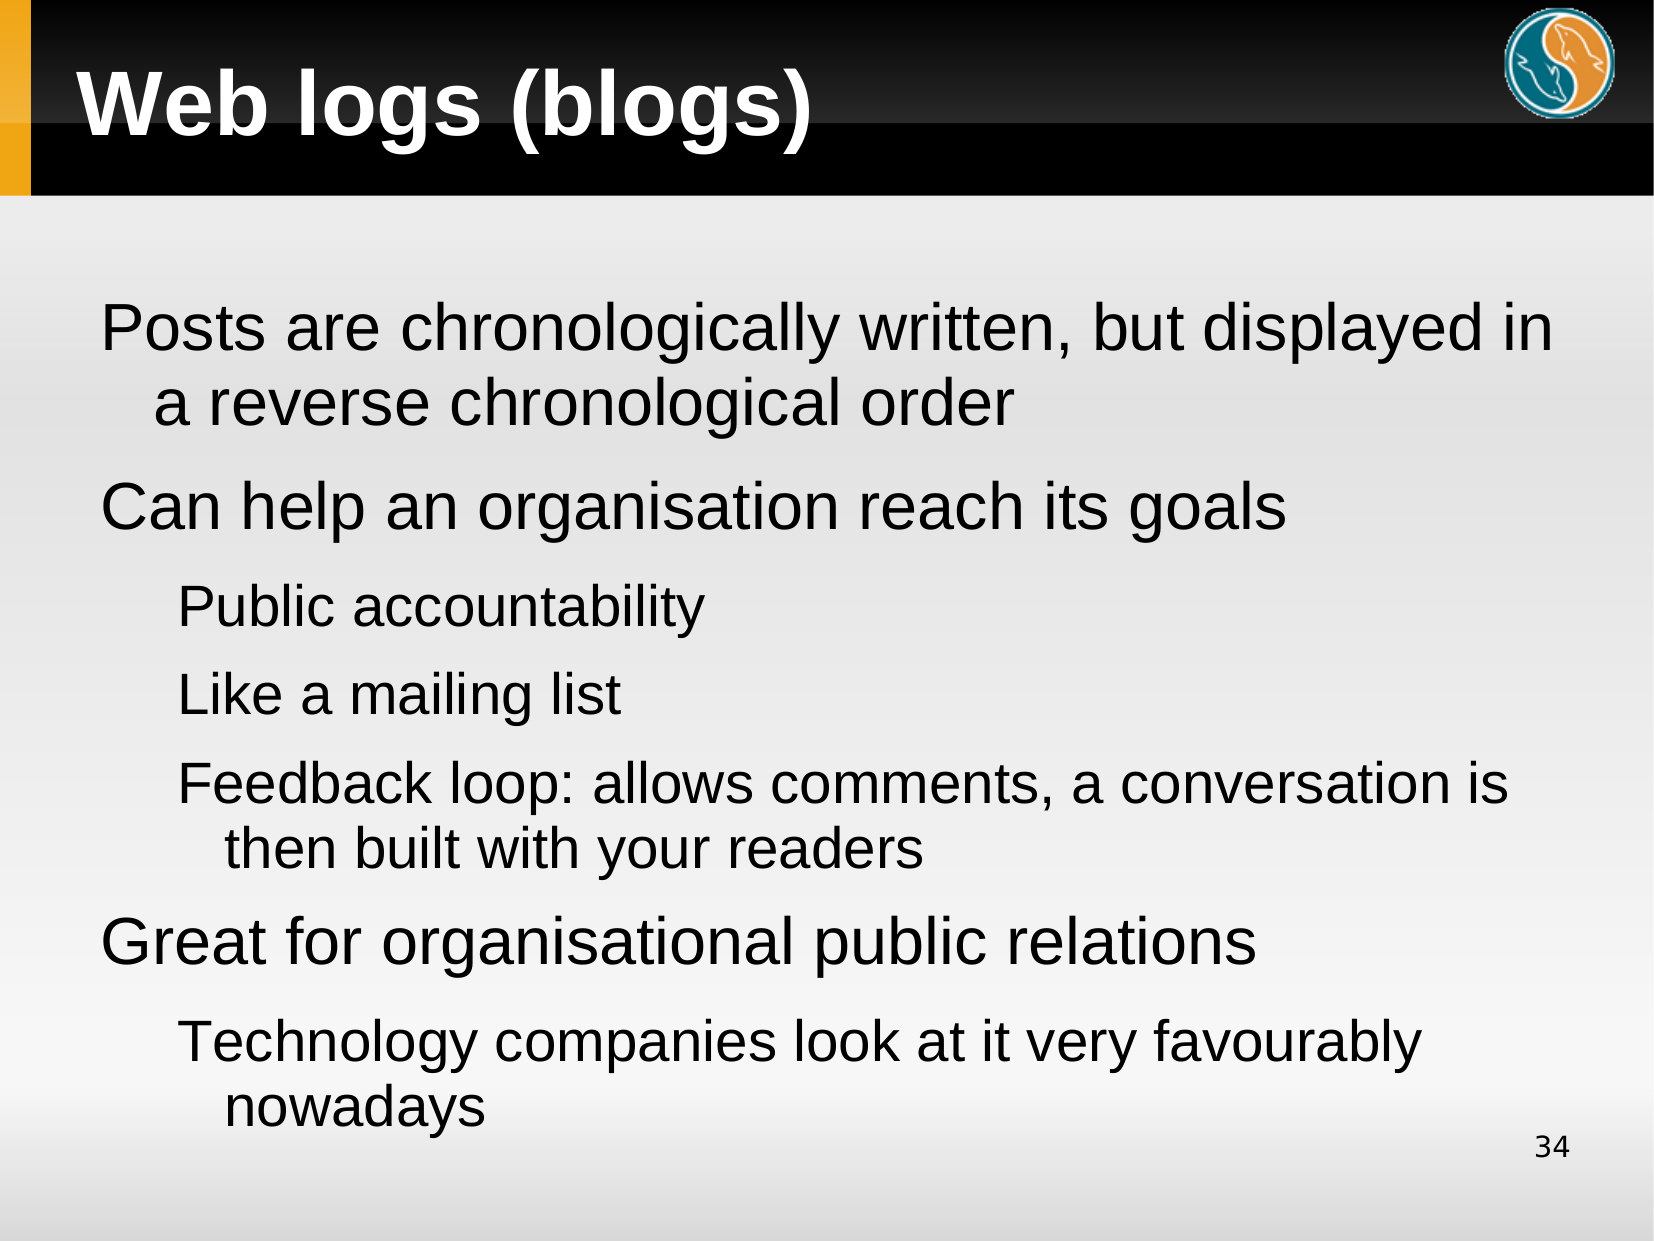

# Web logs (blogs)
Posts are chronologically written, but displayed in a reverse chronological order
Can help an organisation reach its goals
Public accountability
Like a mailing list
Feedback loop: allows comments, a conversation is then built with your readers
Great for organisational public relations
Technology companies look at it very favourably nowadays
34